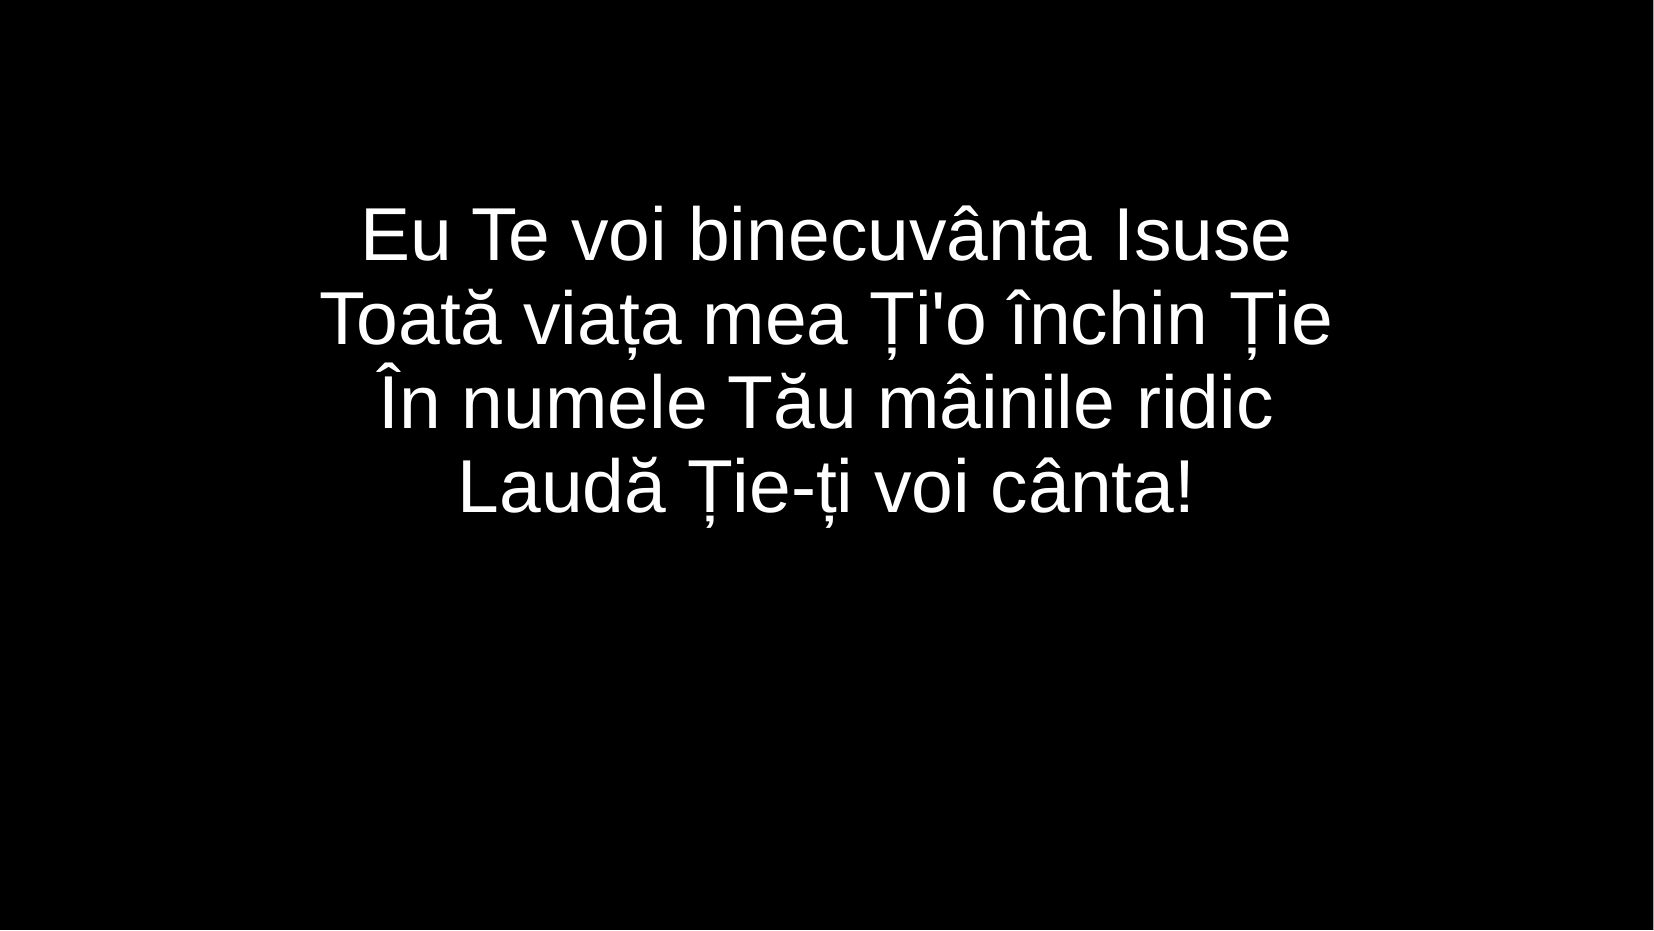

# Eu Te voi binecuvânta Isuse
Toată viața mea Ți'o închin Ție
În numele Tău mâinile ridic
Laudă Ție-ți voi cânta!